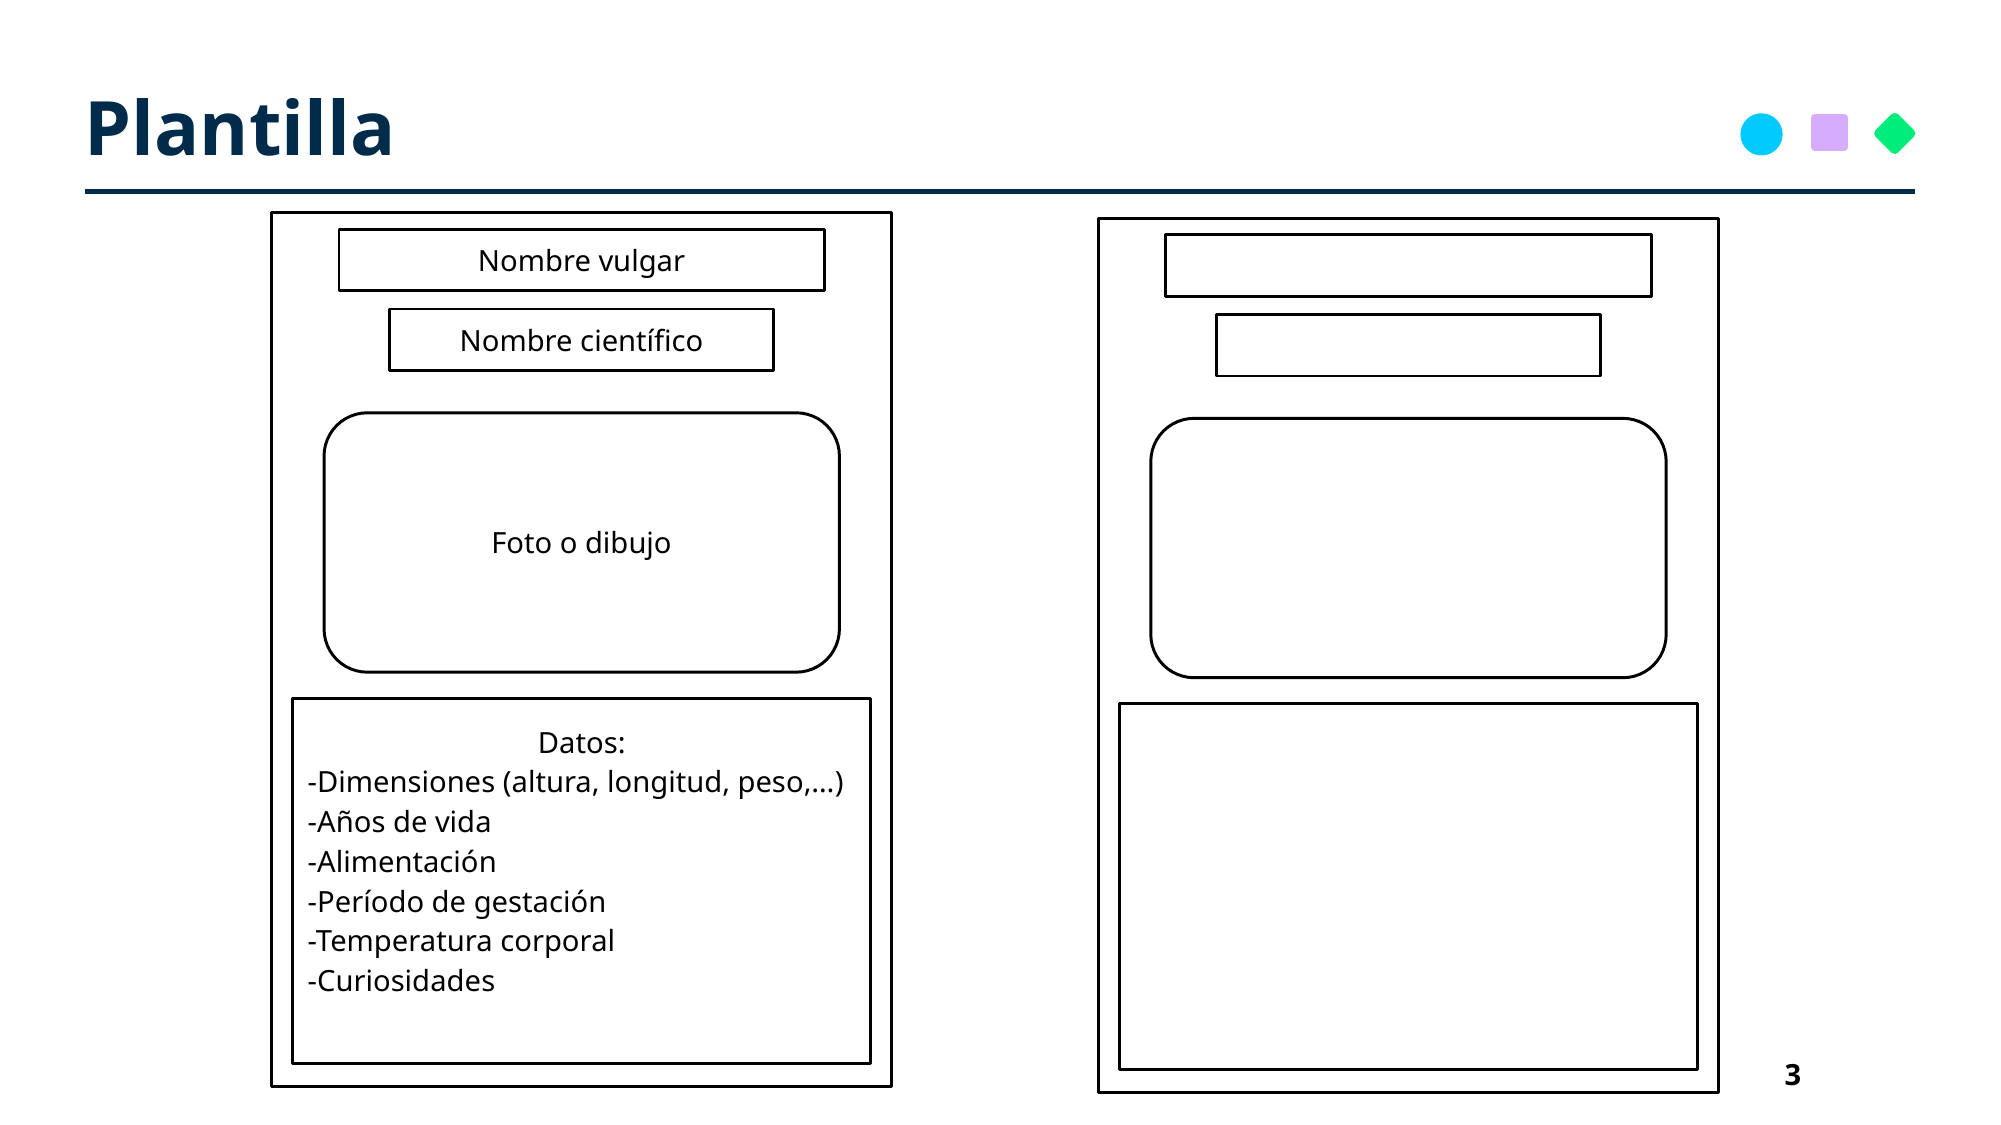

# Plantilla
Nombre vulgar
Nombre científico
Foto o dibujo
Datos:
-Dimensiones (altura, longitud, peso,…)
-Años de vida
-Alimentación
-Período de gestación
-Temperatura corporal
-Curiosidades